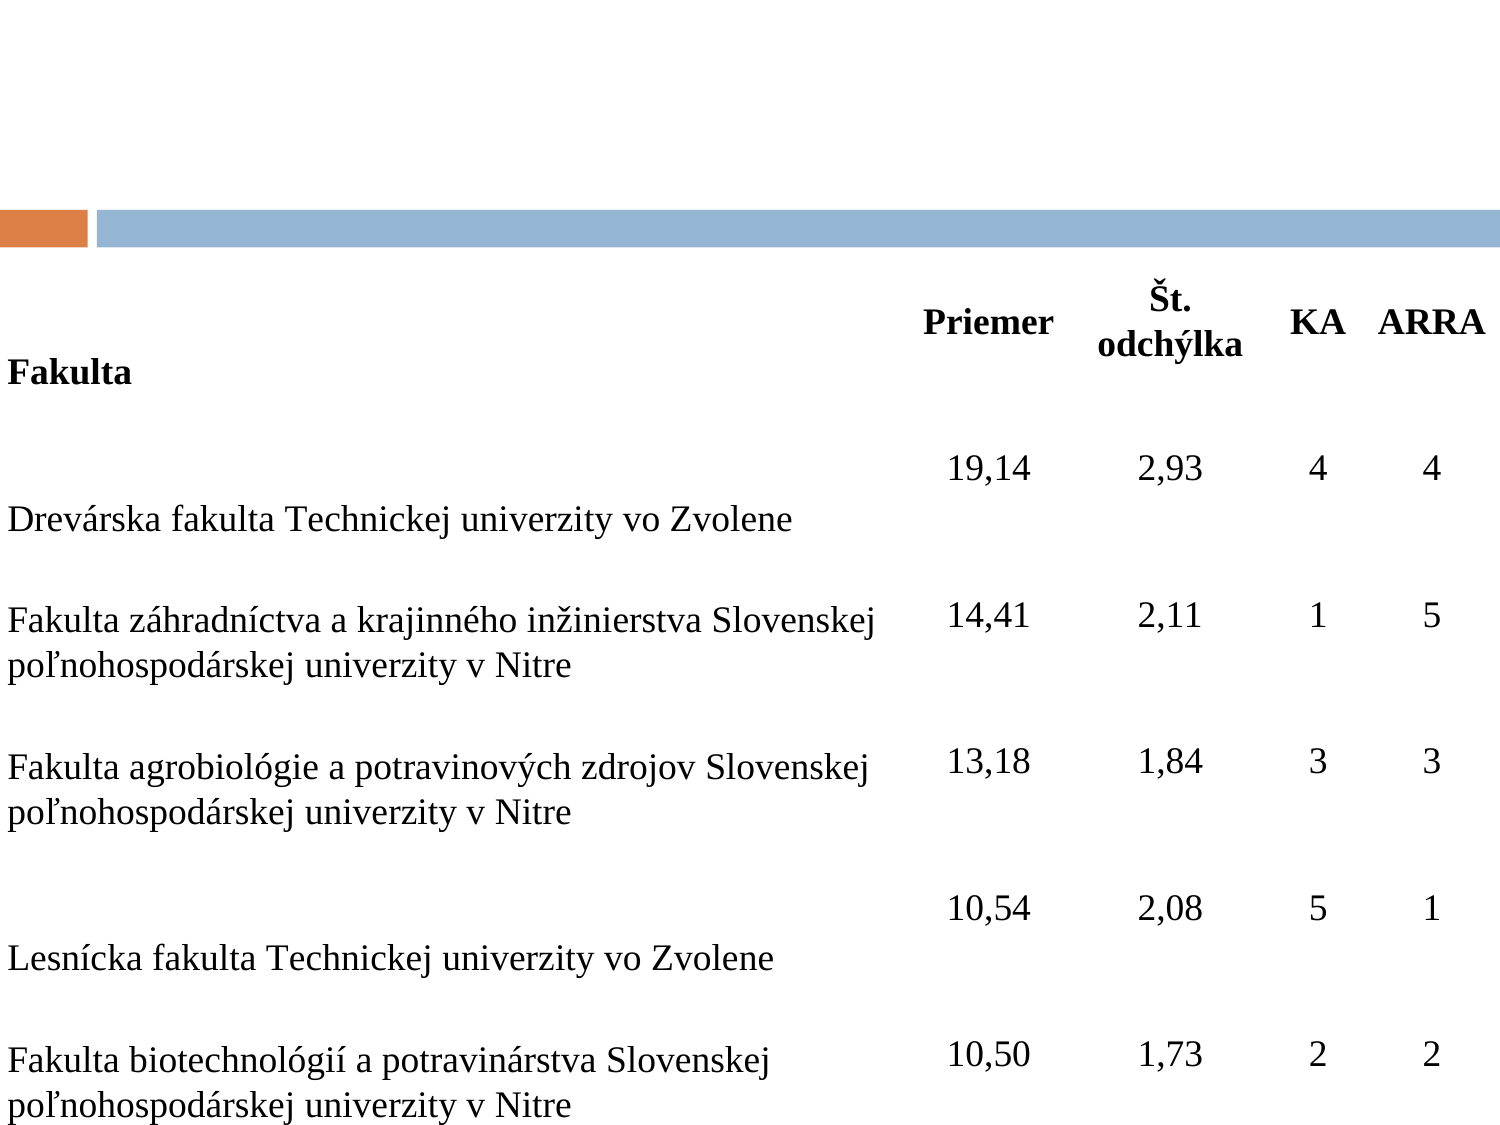

#
| Fakulta | Priemer | Št. odchýlka | KA | ARRA |
| --- | --- | --- | --- | --- |
| Drevárska fakulta Technickej univerzity vo Zvolene | 19,14 | 2,93 | 4 | 4 |
| Fakulta záhradníctva a krajinného inžinierstva Slovenskej poľnohospodárskej univerzity v Nitre | 14,41 | 2,11 | 1 | 5 |
| Fakulta agrobiológie a potravinových zdrojov Slovenskej poľnohospodárskej univerzity v Nitre | 13,18 | 1,84 | 3 | 3 |
| Lesnícka fakulta Technickej univerzity vo Zvolene | 10,54 | 2,08 | 5 | 1 |
| Fakulta biotechnológií a potravinárstva Slovenskej poľnohospodárskej univerzity v Nitre | 10,50 | 1,73 | 2 | 2 |